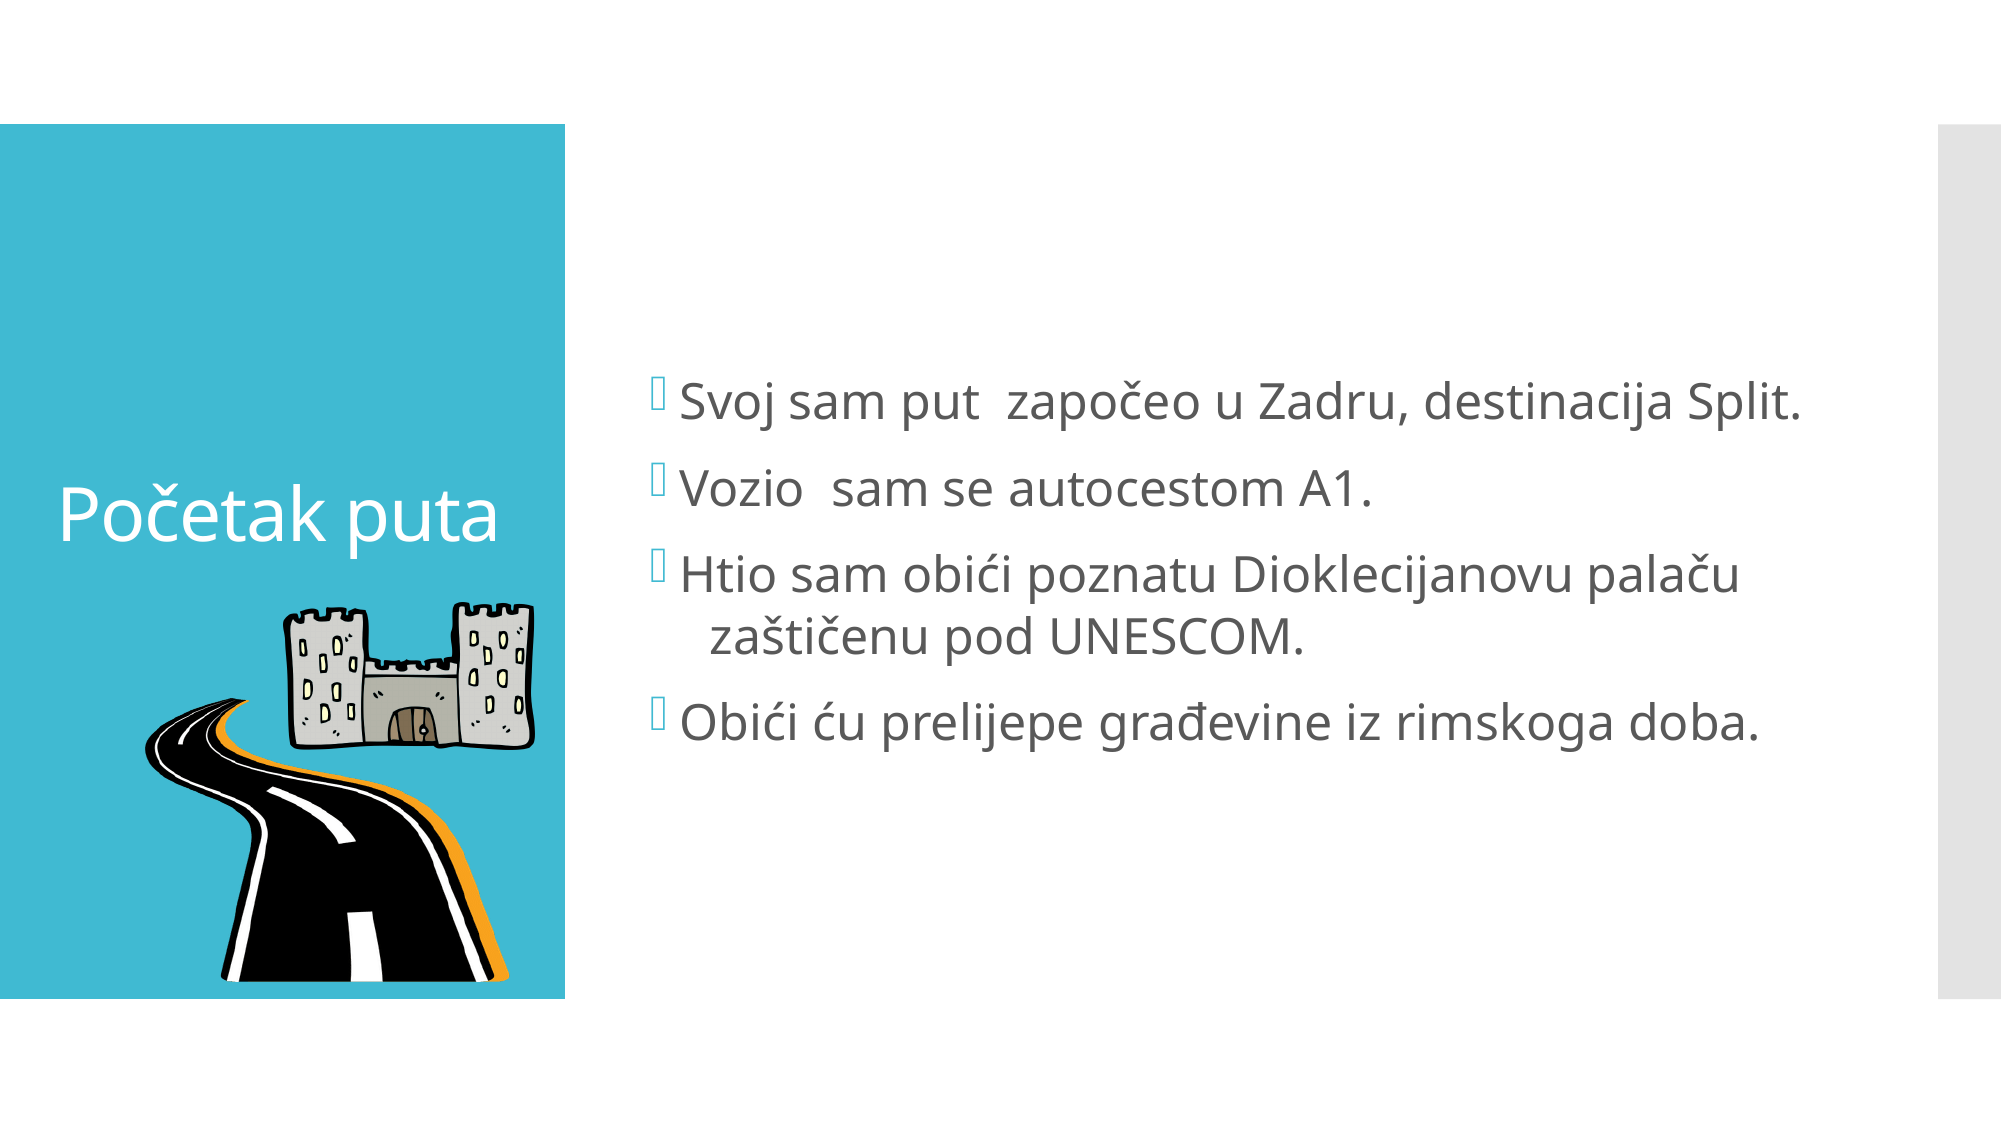

Svoj sam put  započeo u Zadru, destinacija Split.
Vozio sam se autocestom A1.
Htio sam obići poznatu Dioklecijanovu palaču zaštičenu pod UNESCOM.
Obići ću prelijepe građevine iz rimskoga doba.
# Početak puta